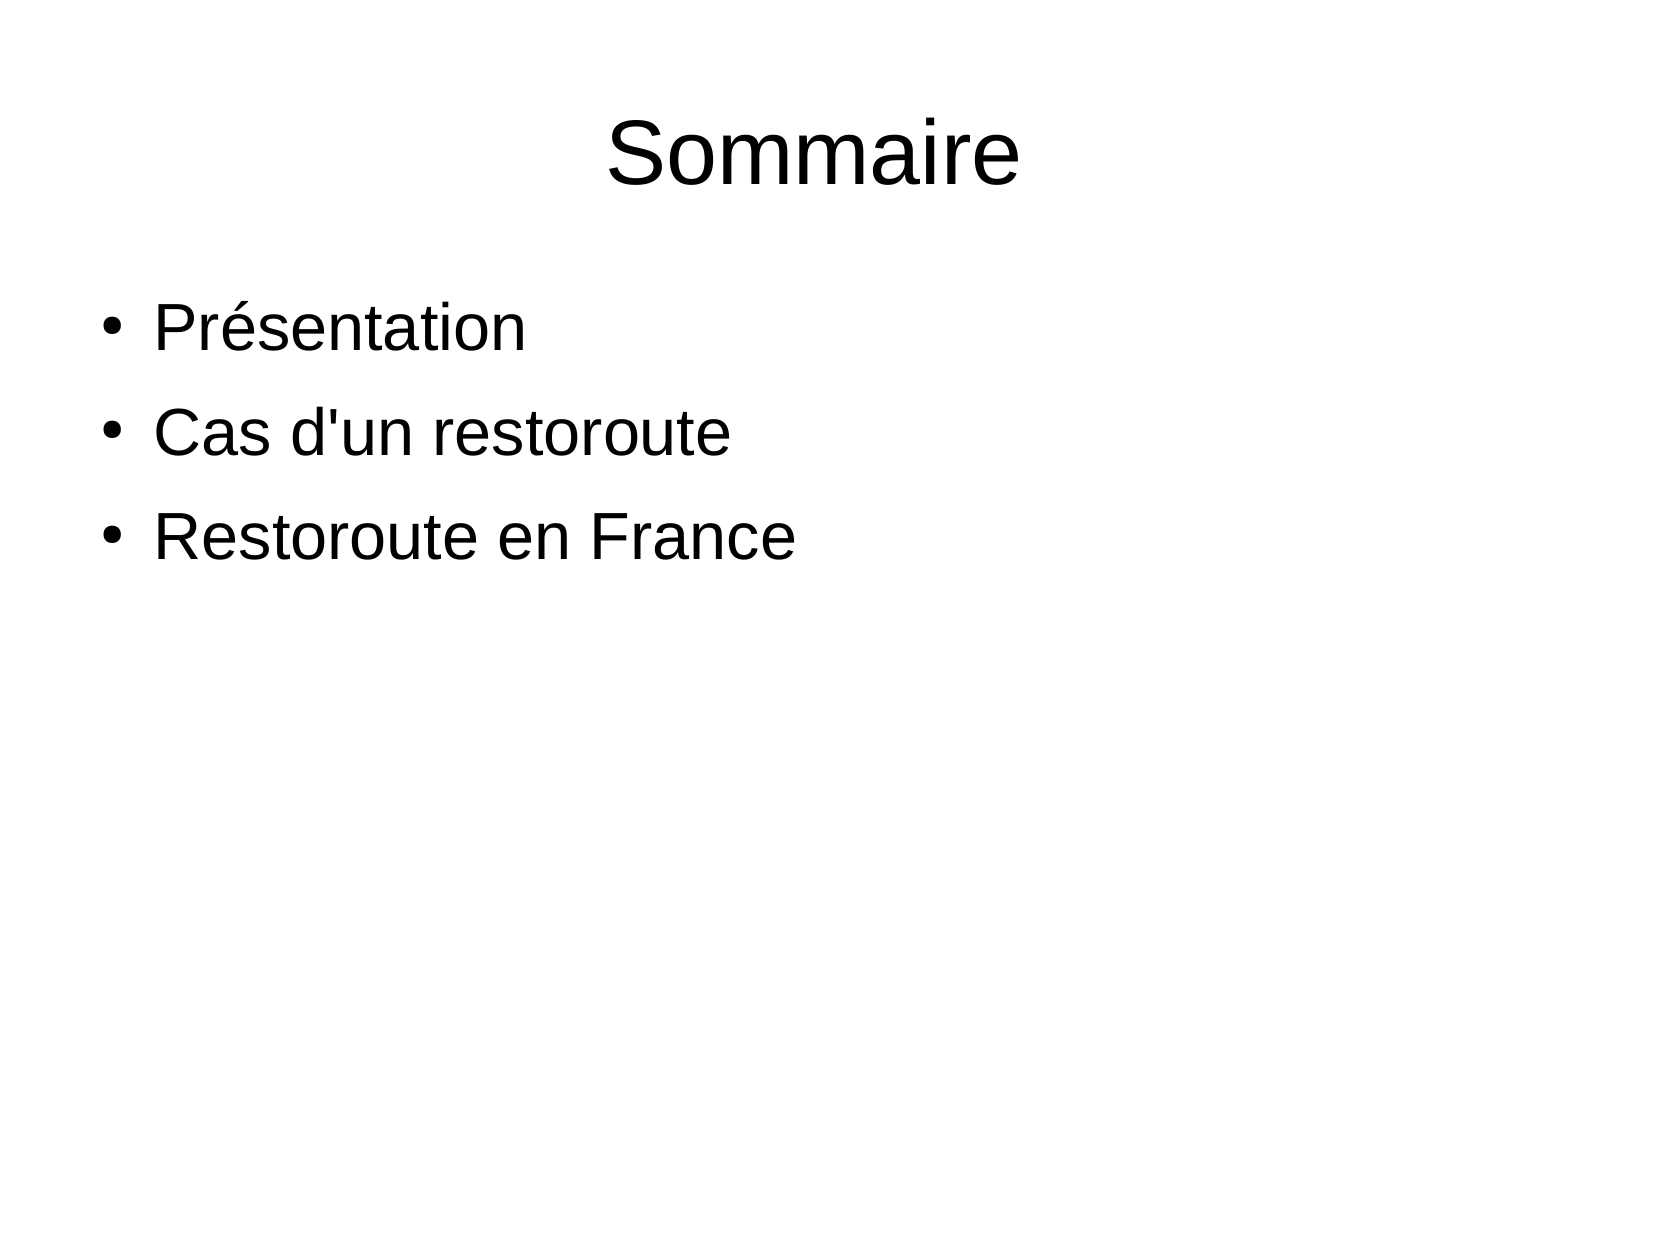

# Sommaire
Présentation
Cas d'un restoroute
Restoroute en France